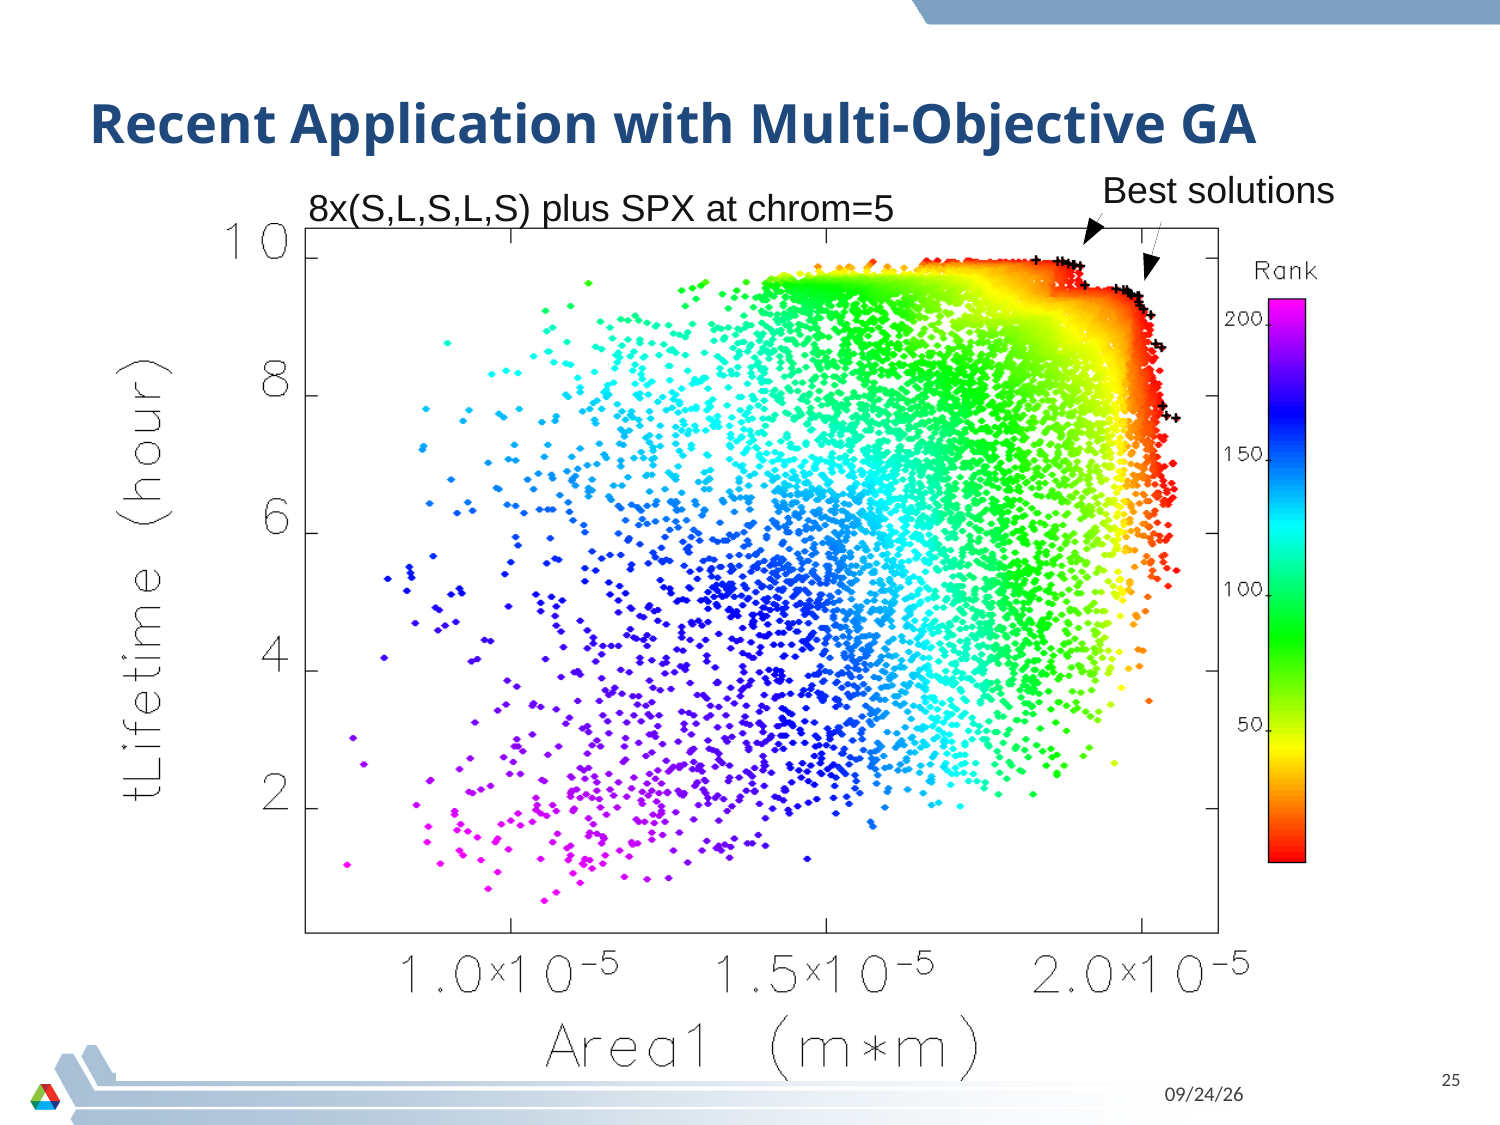

# Recent Application with Multi-Objective GA
Best solutions
8x(S,L,S,L,S) plus SPX at chrom=5
Direct Optimization of DA and MA
25